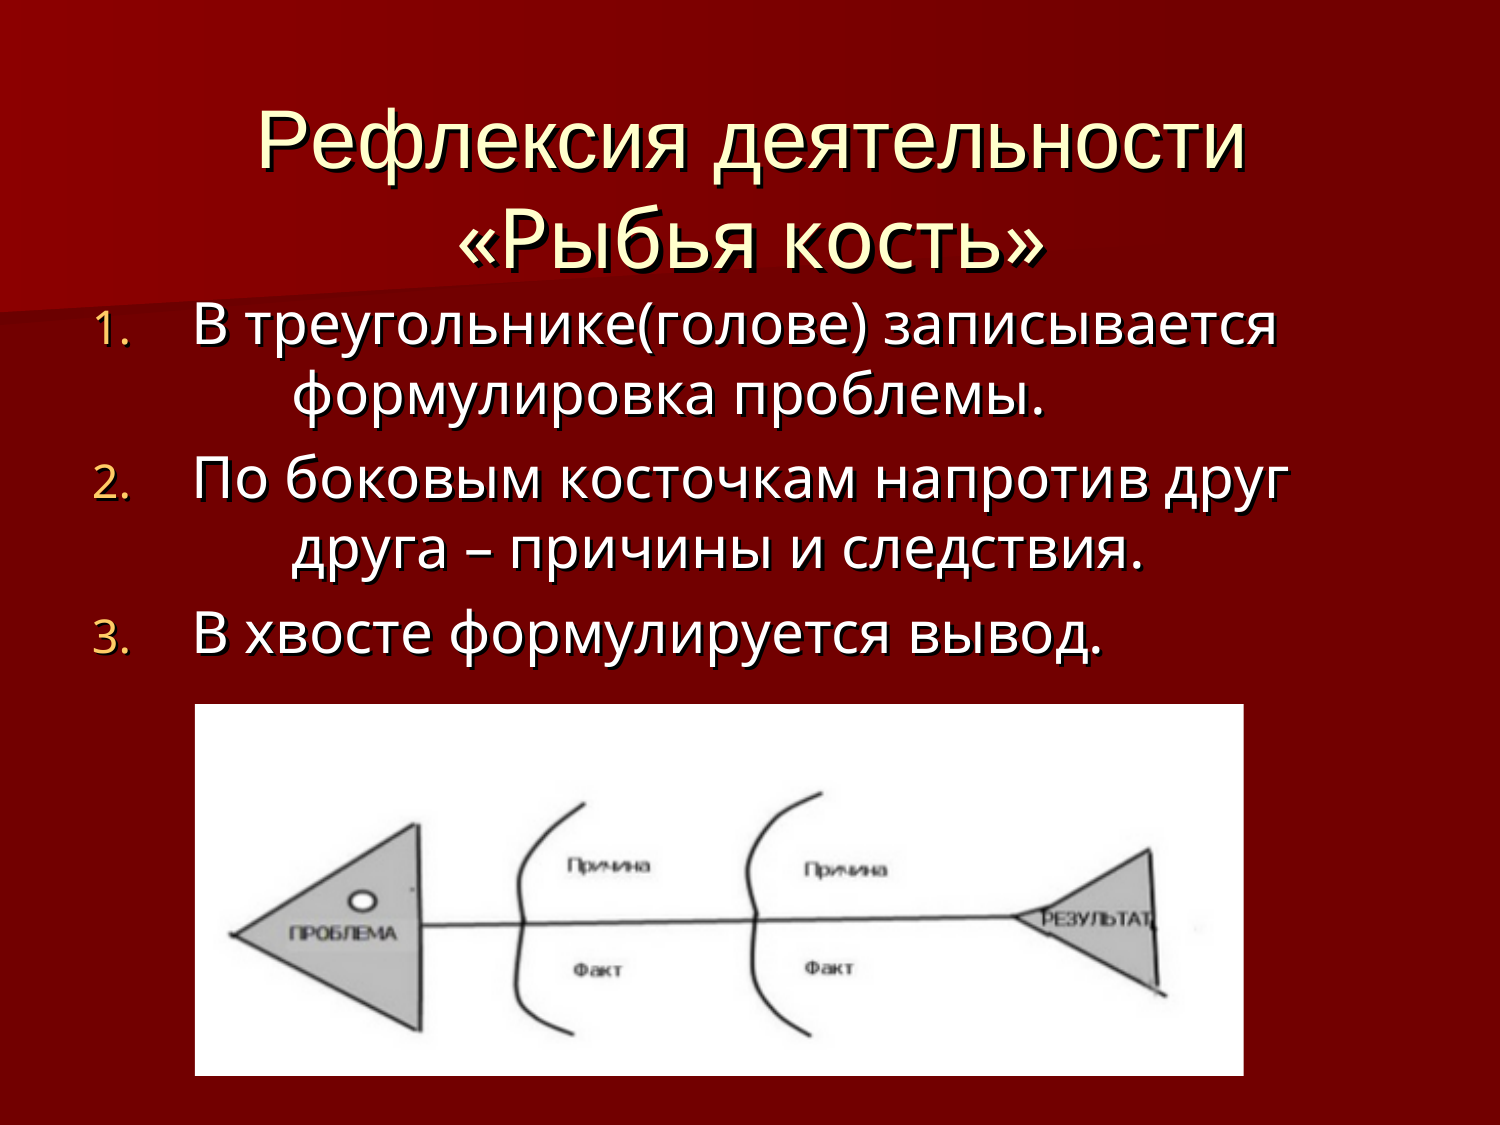

# Рефлексия деятельности «Рыбья кость»
В треугольнике(голове) записывается формулировка проблемы.
По боковым косточкам напротив друг друга – причины и следствия.
В хвосте формулируется вывод.